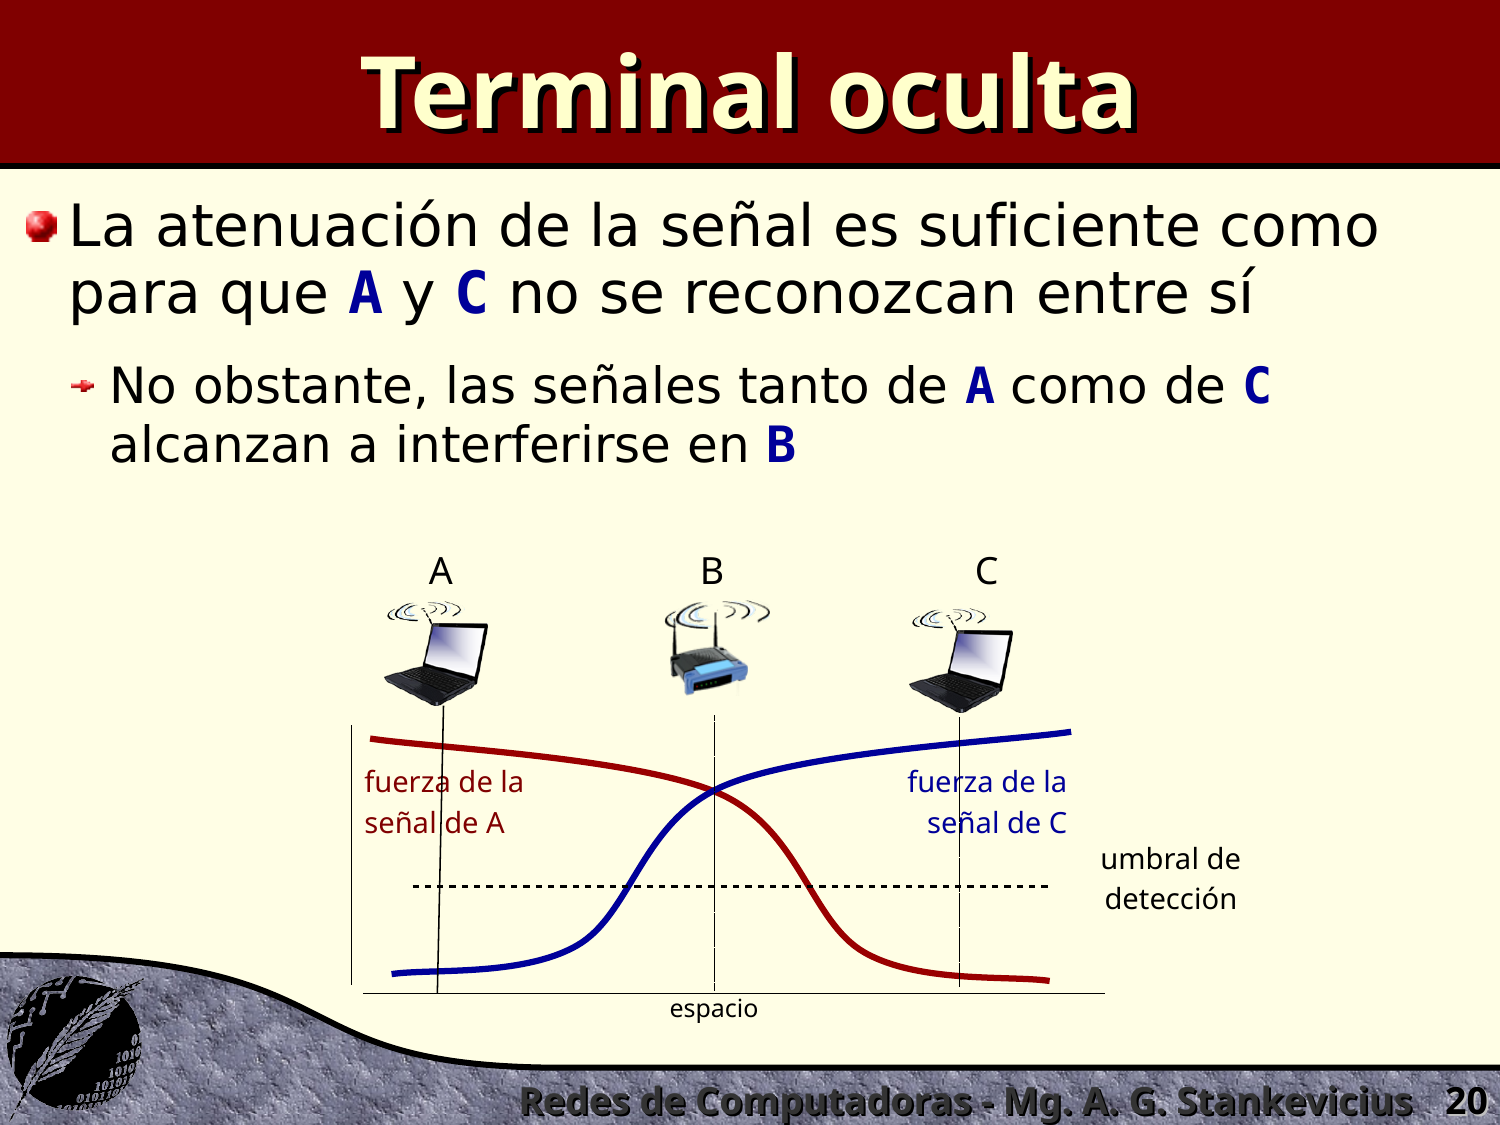

# Terminal oculta
La atenuación de la señal es suficiente como para que A y C no se reconozcan entre sí
No obstante, las señales tanto de A como de C alcanzan a interferirse en B
A
B
C
fuerza de la
señal de A
fuerza de la
señal de C
umbral de
detección
espacio
20